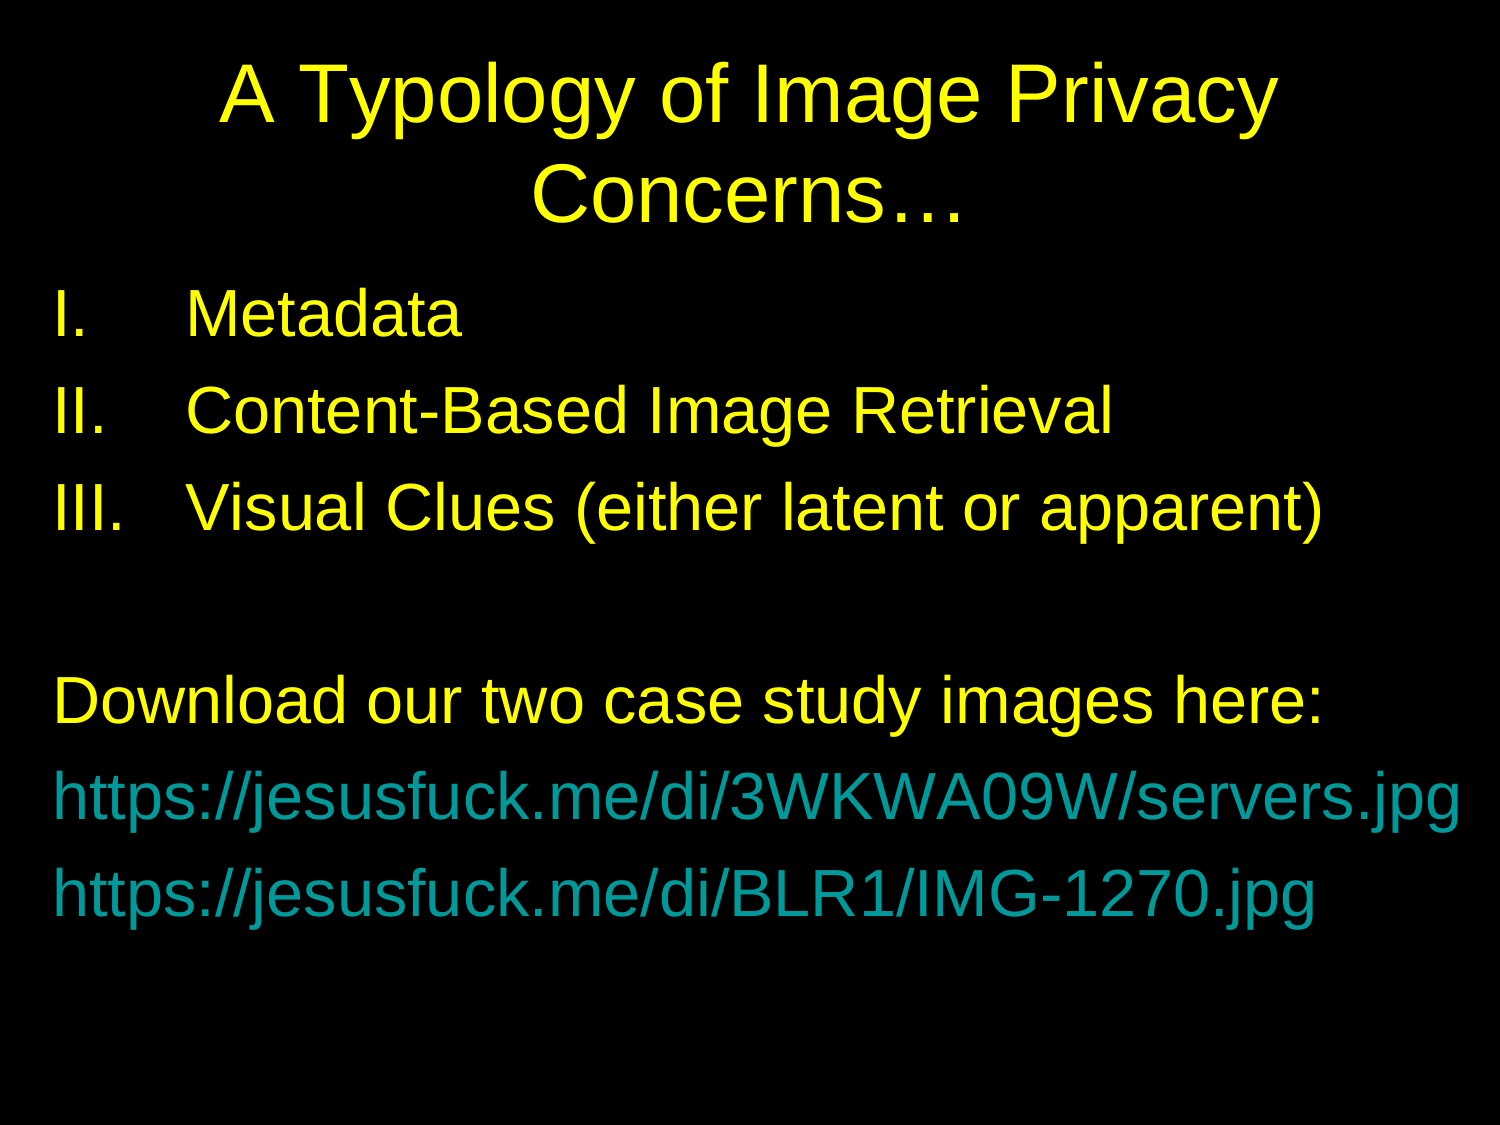

# A Typology of Image Privacy Concerns…
Metadata
Content-Based Image Retrieval
Visual Clues (either latent or apparent)
Download our two case study images here:
https://jesusfuck.me/di/3WKWA09W/servers.jpg
https://jesusfuck.me/di/BLR1/IMG-1270.jpg